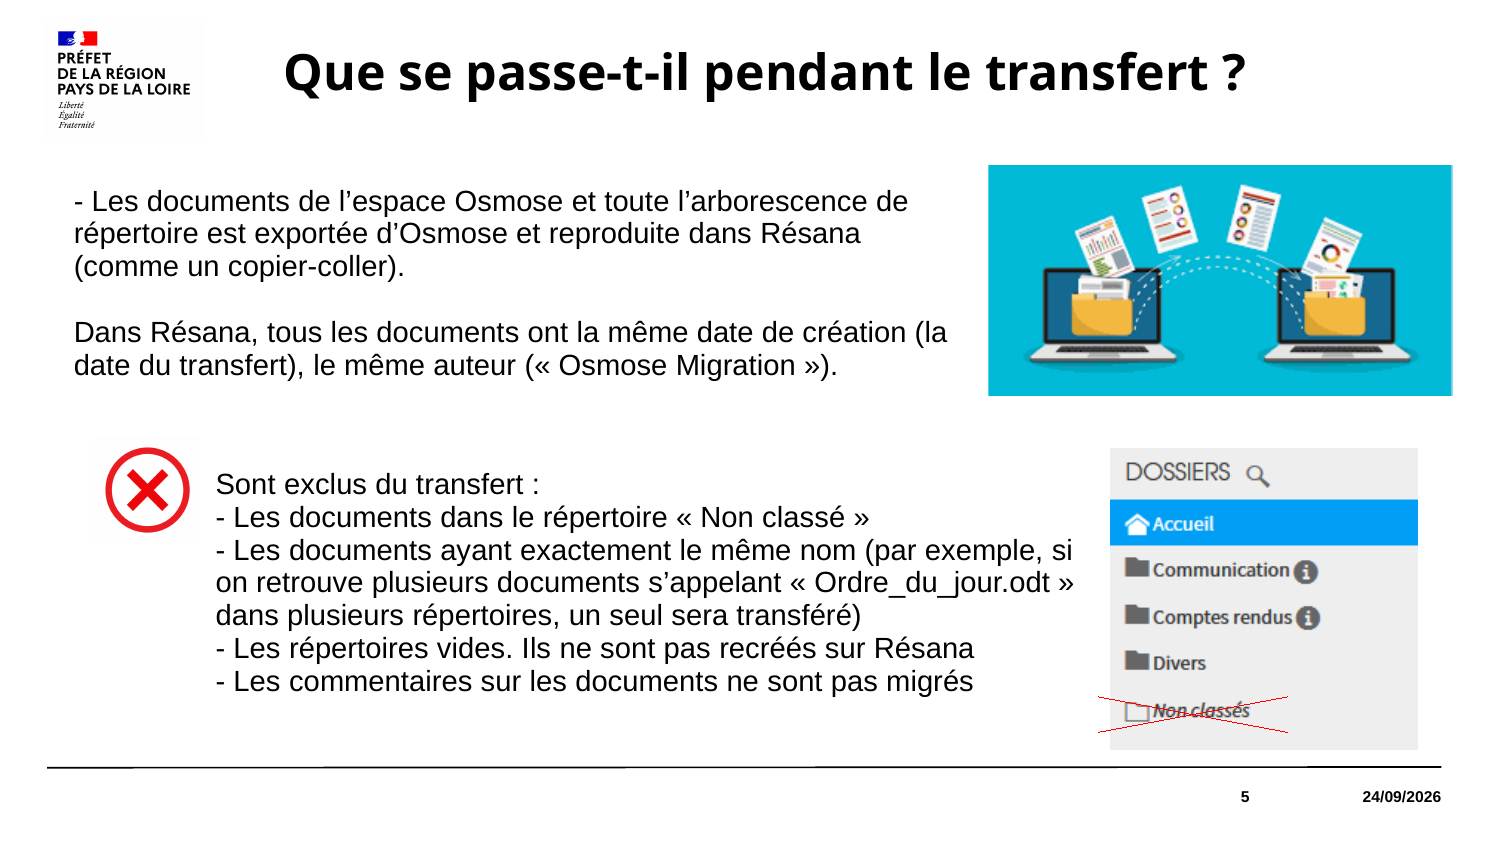

# Que se passe-t-il pendant le transfert ?
- Les documents de l’espace Osmose et toute l’arborescence de répertoire est exportée d’Osmose et reproduite dans Résana (comme un copier-coller).
Dans Résana, tous les documents ont la même date de création (la date du transfert), le même auteur (« Osmose Migration »).
Sont exclus du transfert :
- Les documents dans le répertoire « Non classé »
- Les documents ayant exactement le même nom (par exemple, si on retrouve plusieurs documents s’appelant « Ordre_du_jour.odt » dans plusieurs répertoires, un seul sera transféré)
- Les répertoires vides. Ils ne sont pas recréés sur Résana
- Les commentaires sur les documents ne sont pas migrés